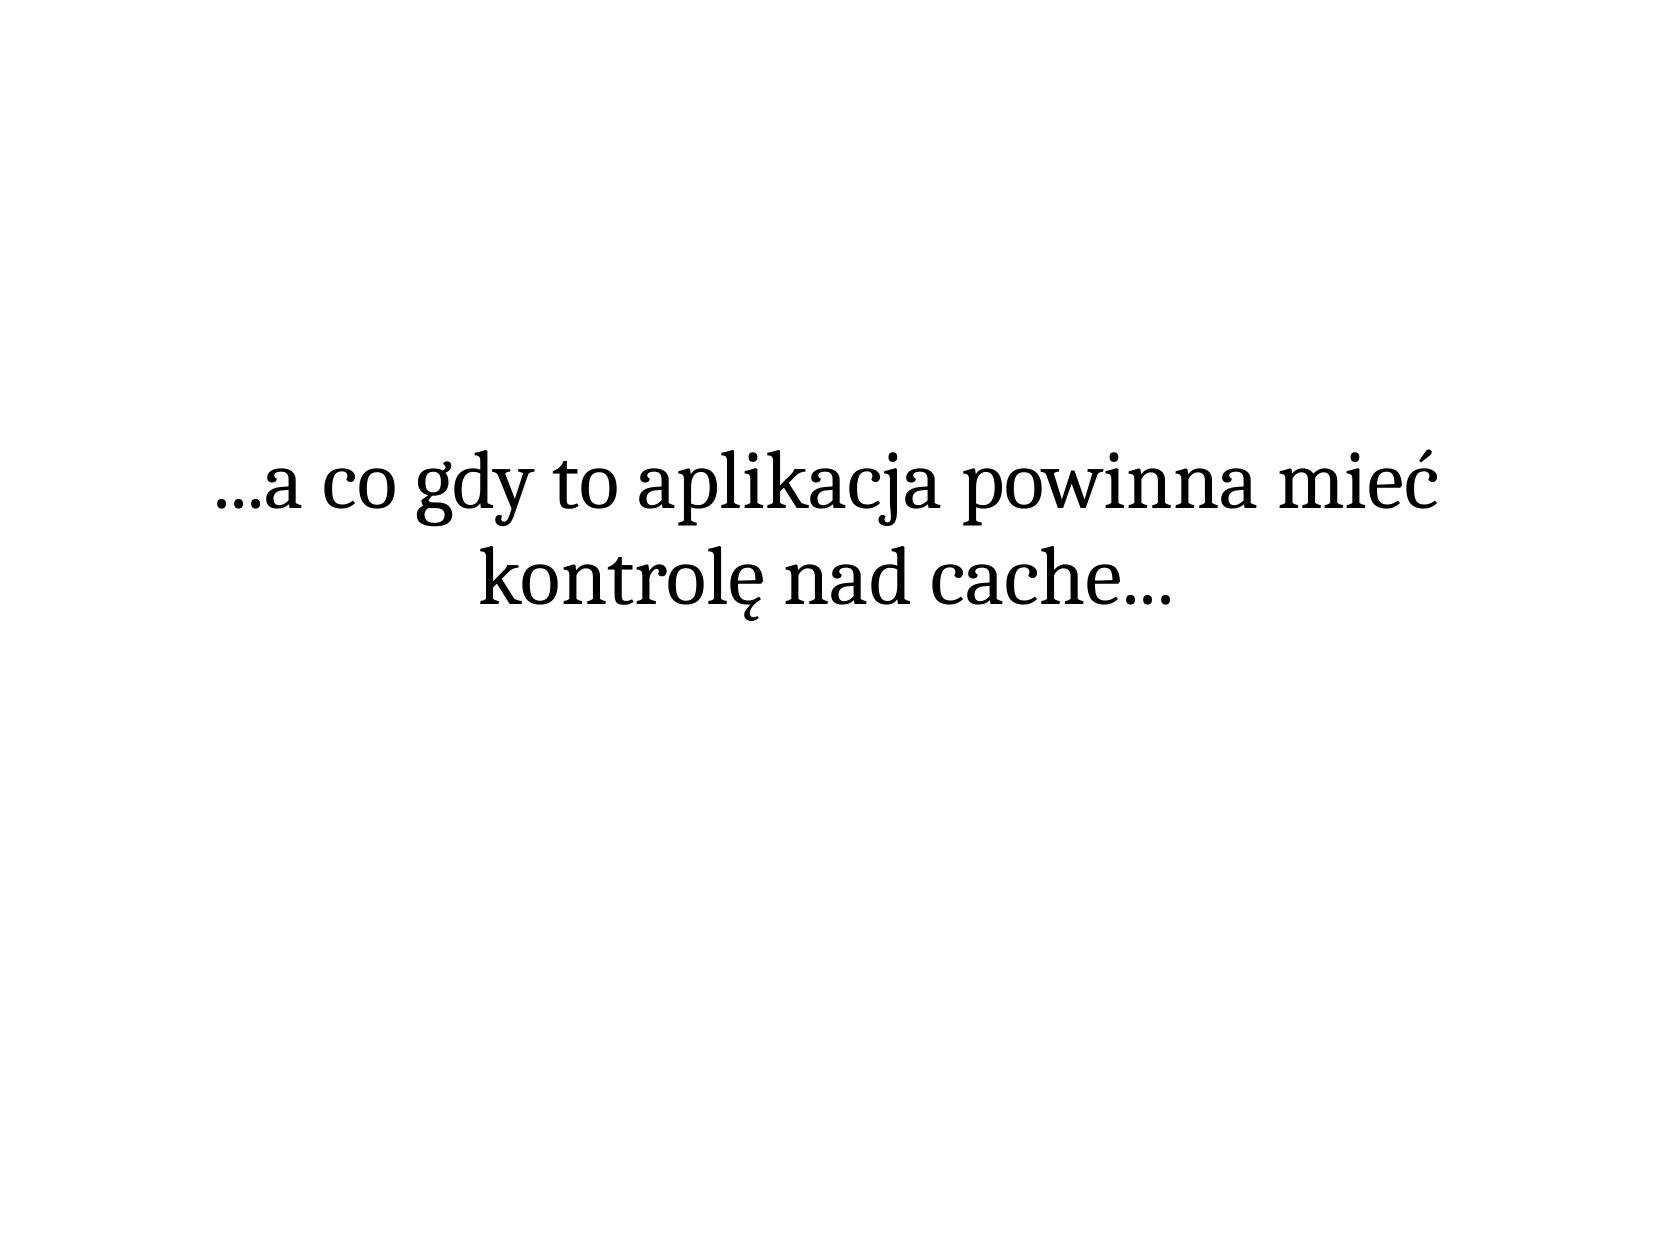

# ...a co gdy to aplikacja powinna mieć kontrolę nad cache...